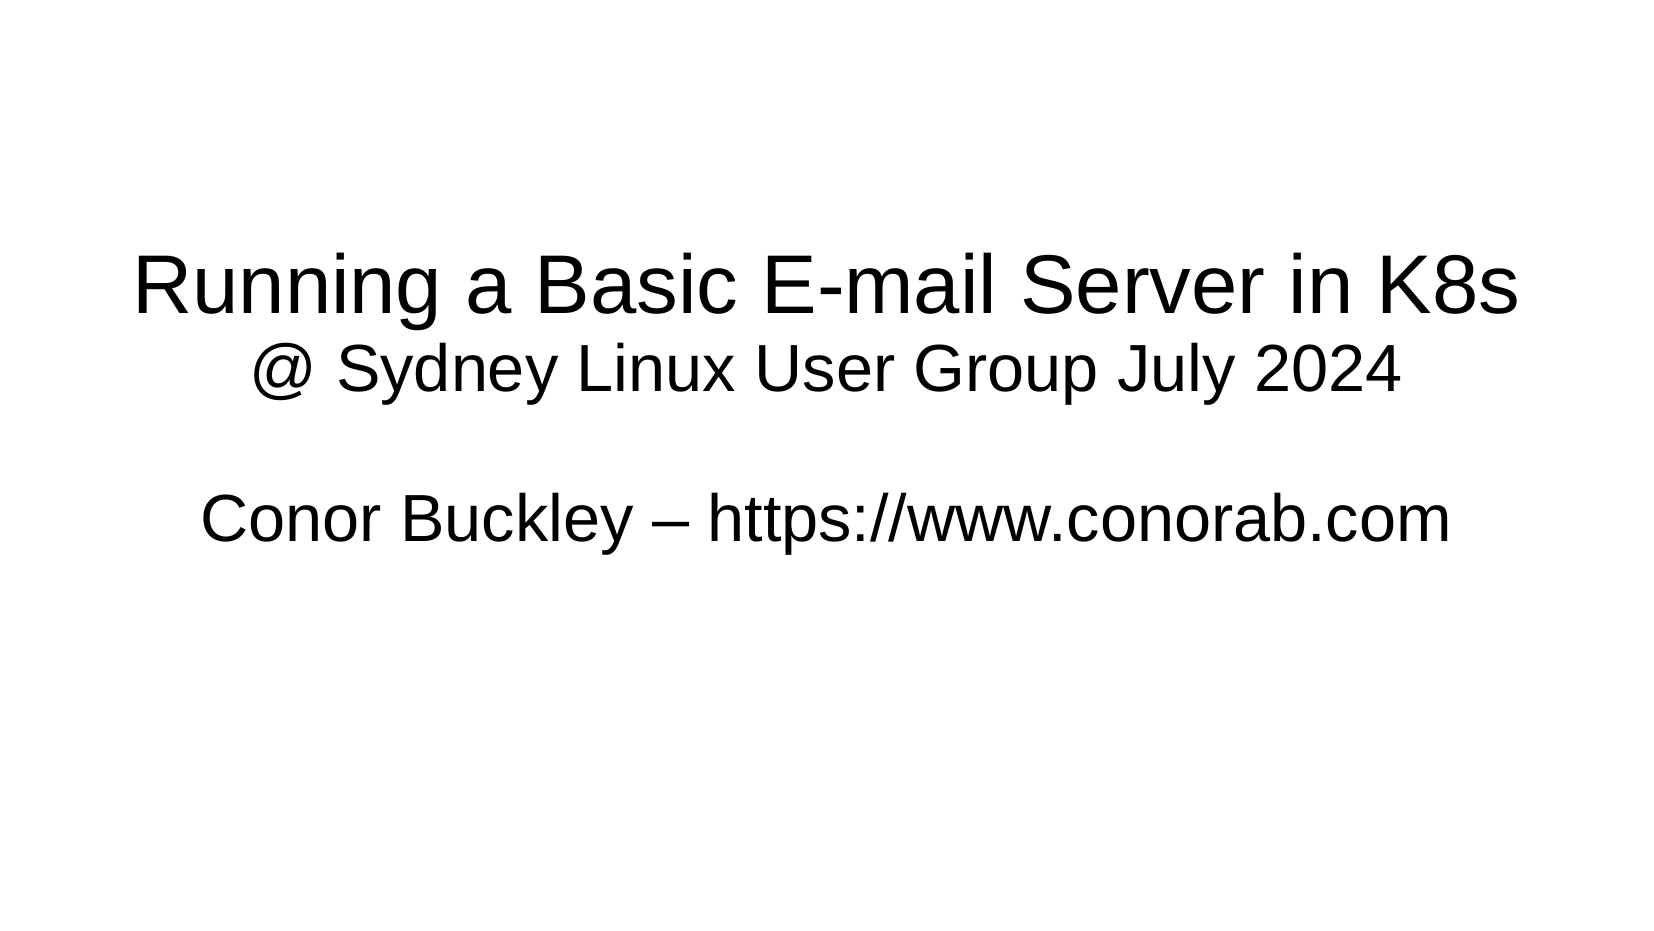

# Running a Basic E-mail Server in K8s
@ Sydney Linux User Group July 2024
Conor Buckley – https://www.conorab.com